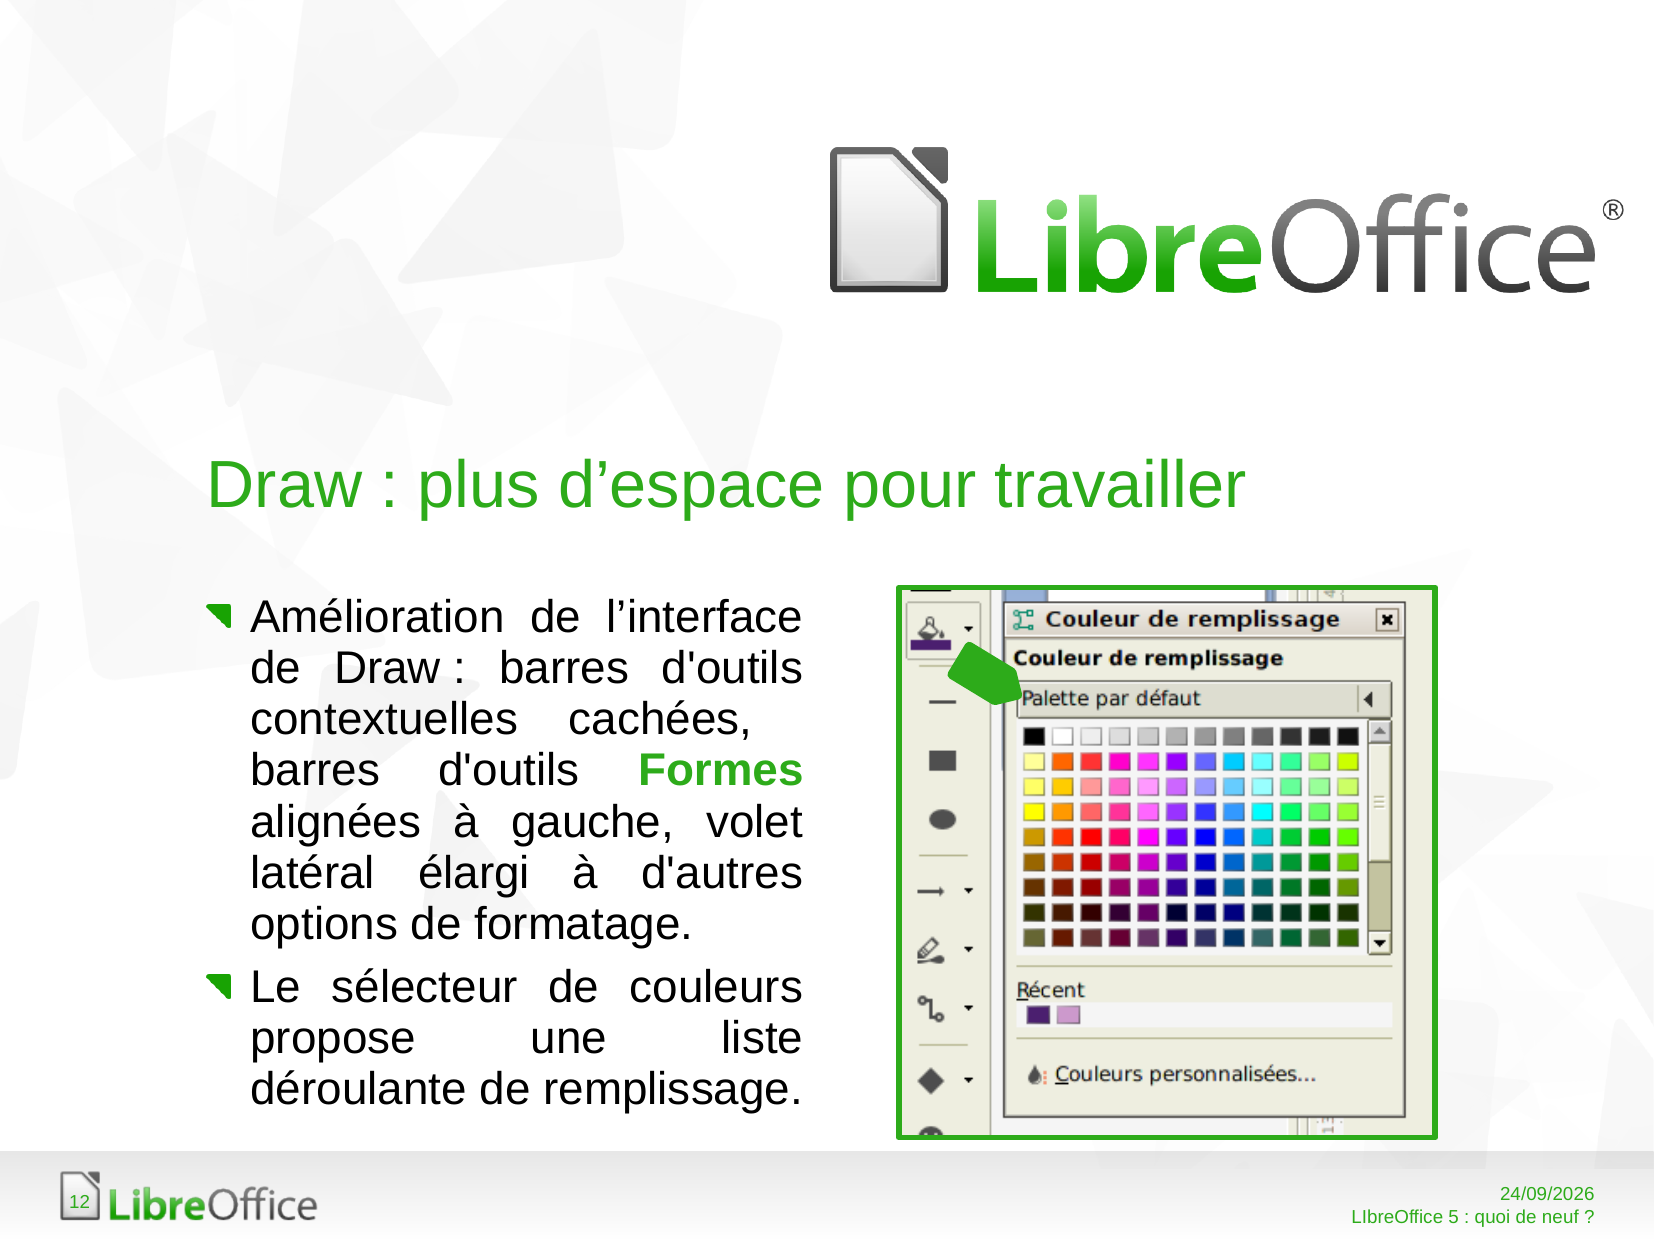

# Draw : plus d’espace pour travailler
Amélioration de l’interface de Draw : barres d'outils contextuelles cachées, barres d'outils Formes alignées à gauche, volet latéral élargi à d'autres options de formatage.
Le sélecteur de couleurs propose une liste déroulante de remplissage.
12
LIbreOffice 5 : quoi de neuf ?